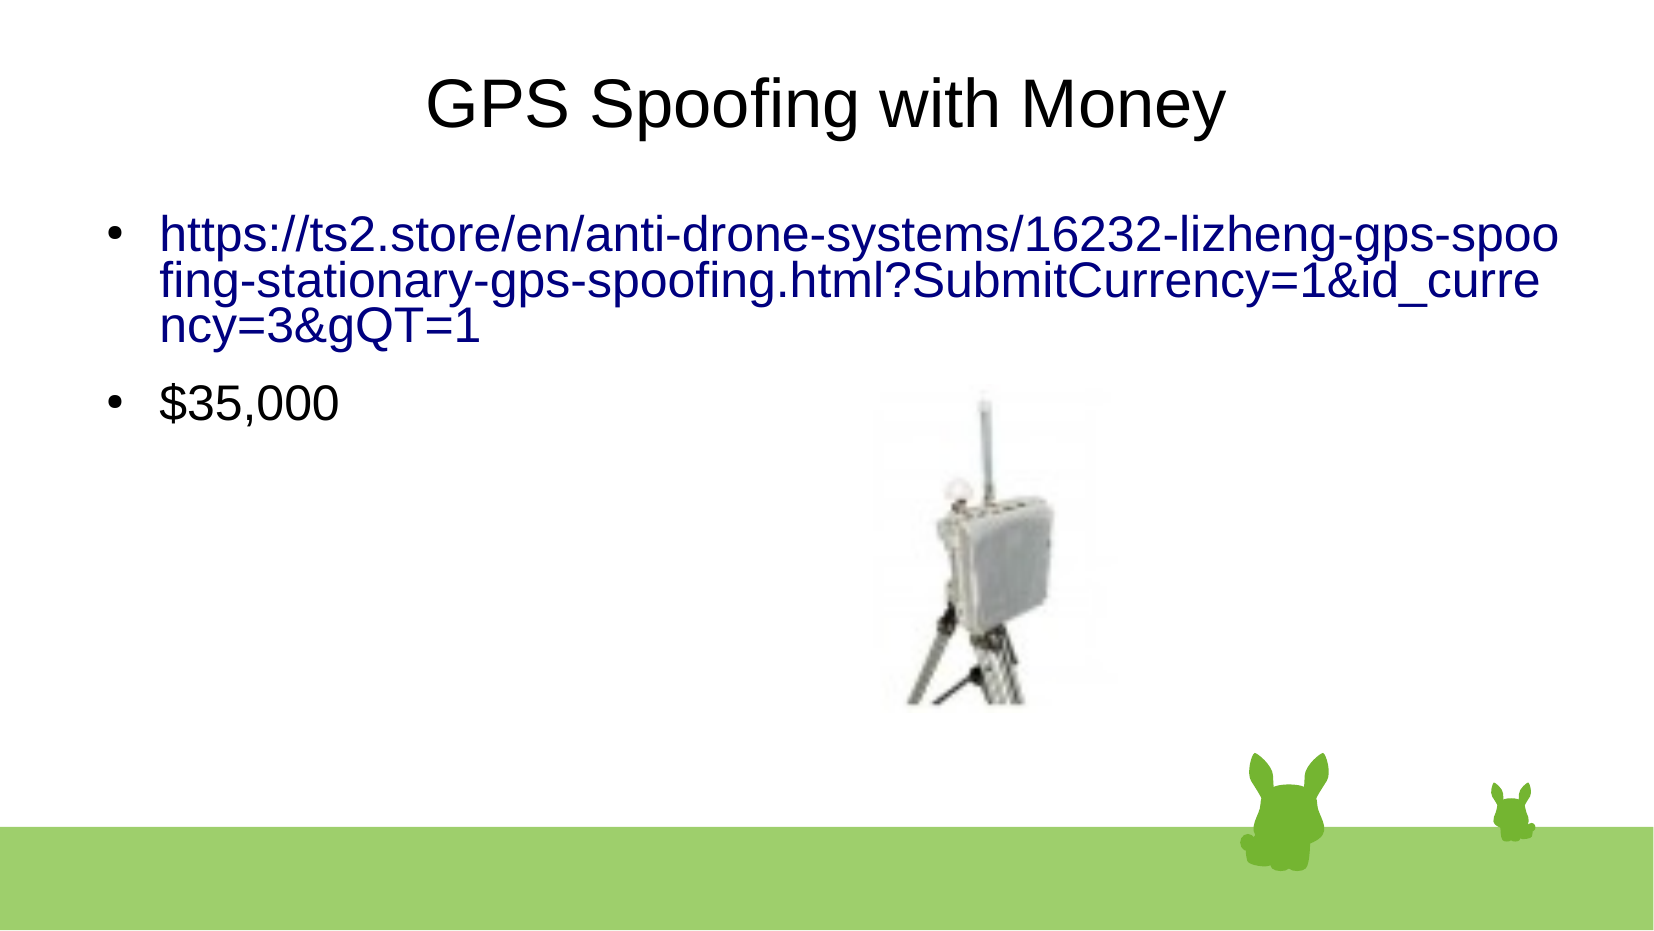

# GPS Spoofing with Money
https://ts2.store/en/anti-drone-systems/16232-lizheng-gps-spoofing-stationary-gps-spoofing.html?SubmitCurrency=1&id_currency=3&gQT=1
$35,000